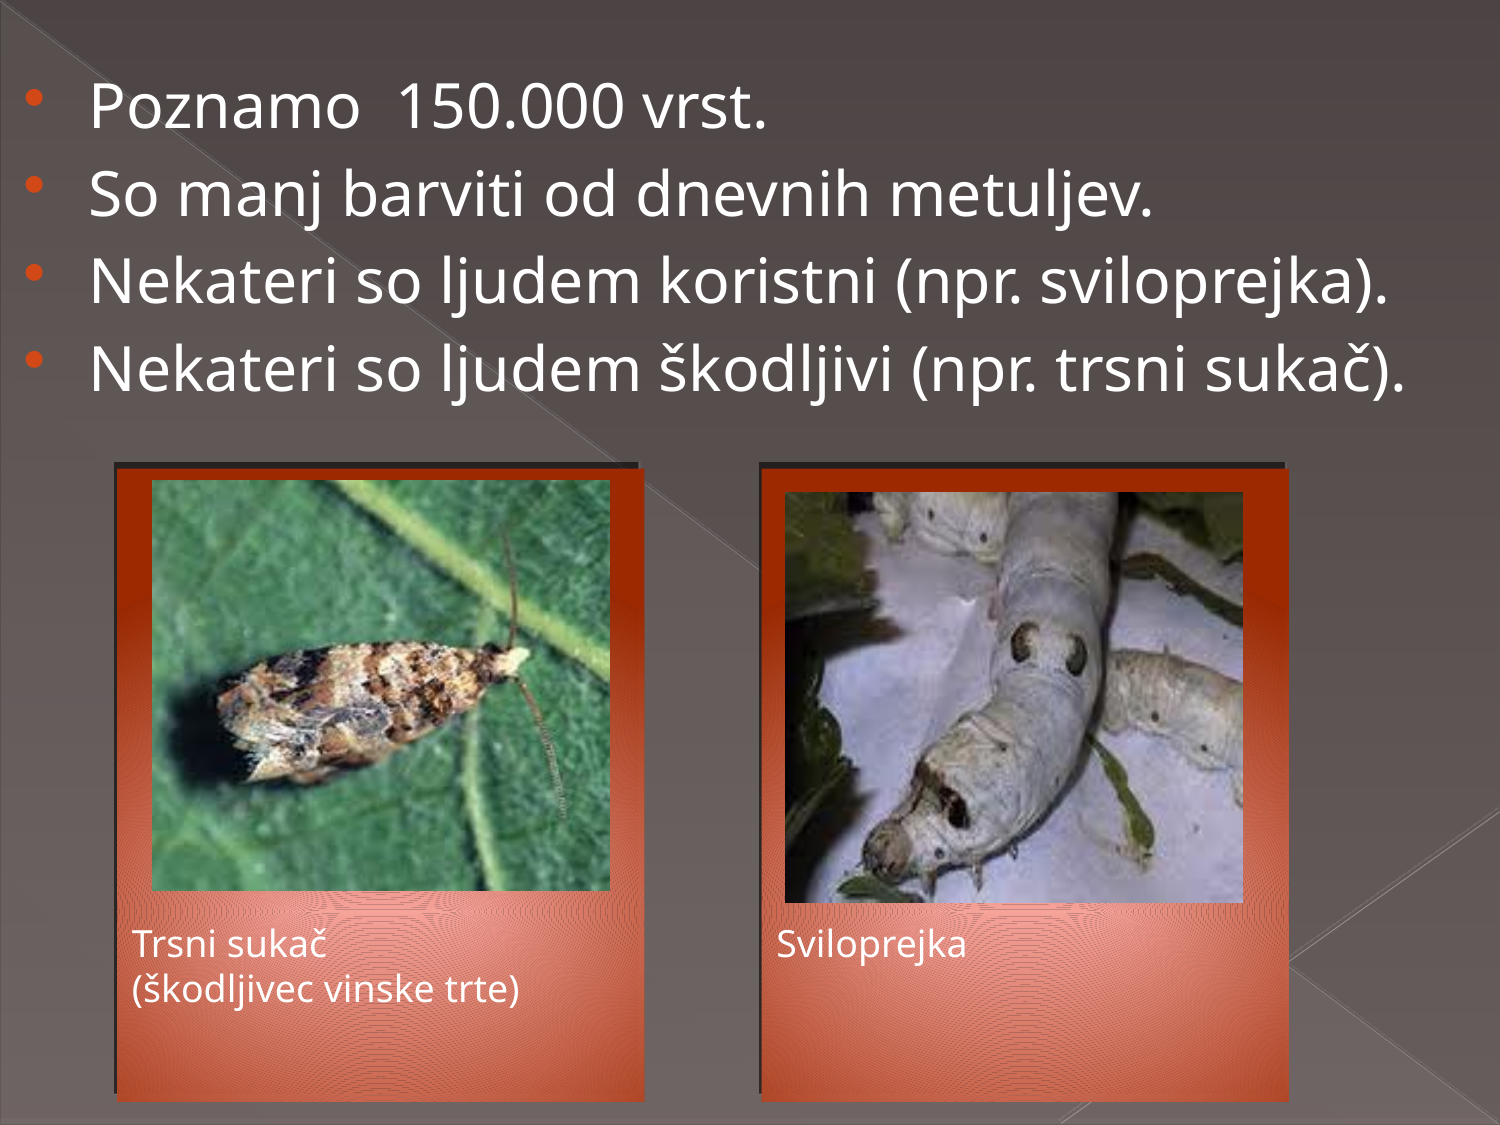

# Poznamo 150.000 vrst.
So manj barviti od dnevnih metuljev.
Nekateri so ljudem koristni (npr. sviloprejka).
Nekateri so ljudem škodljivi (npr. trsni sukač).
Trsni sukač
(škodljivec vinske trte)
Sviloprejka